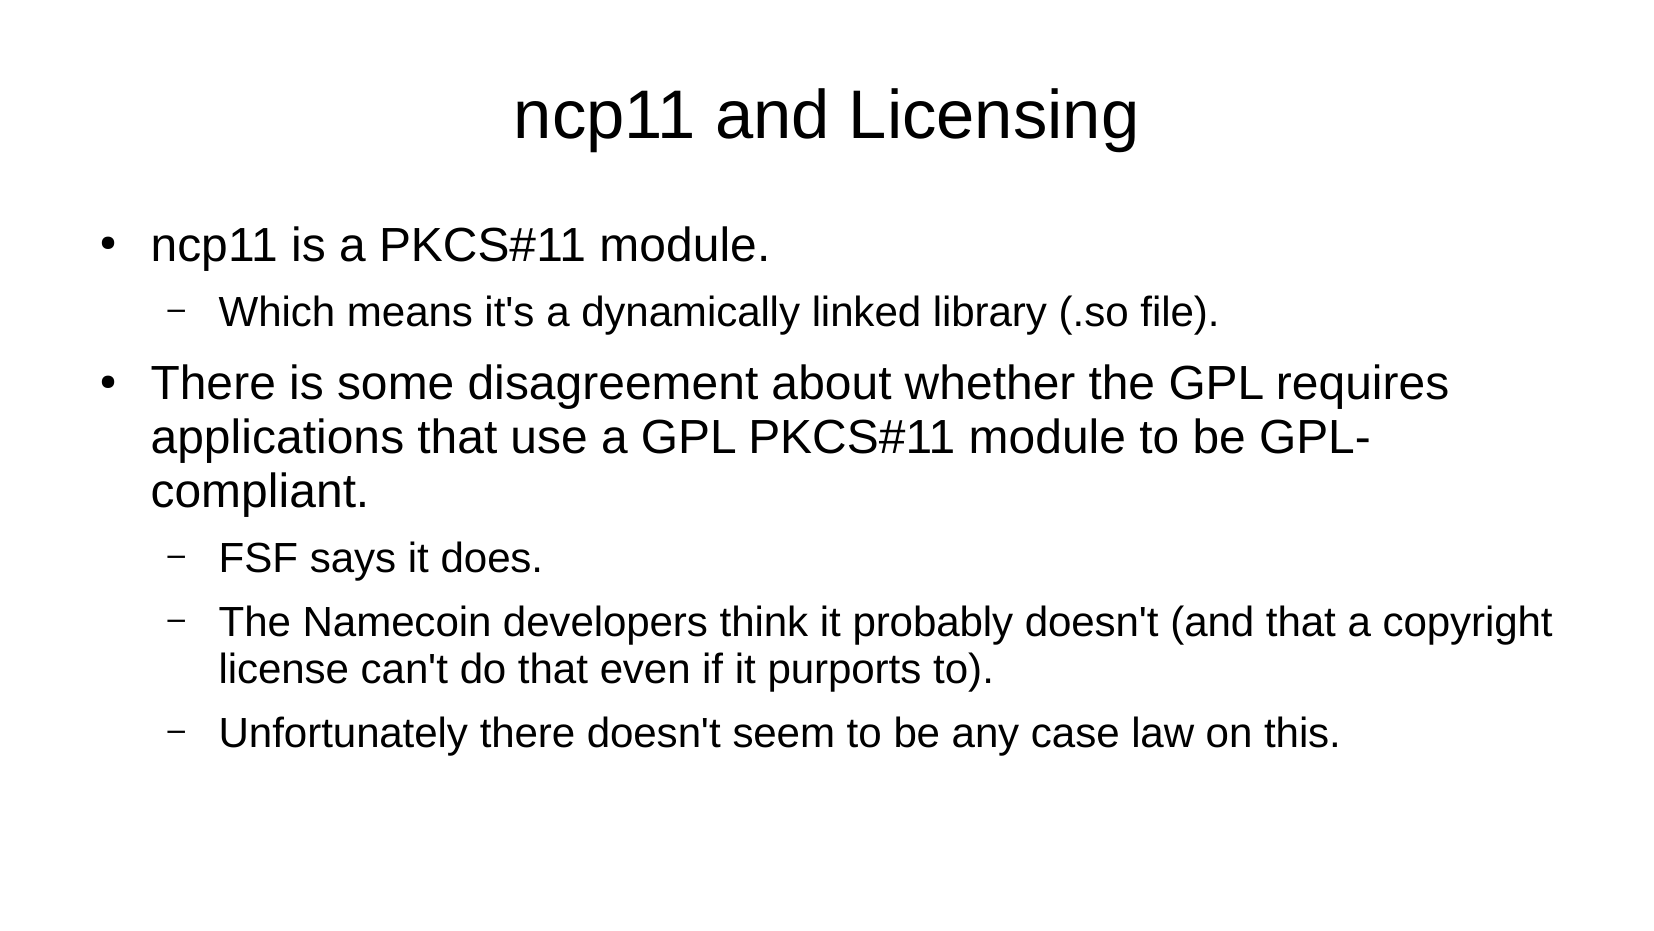

# ncp11 and Licensing
ncp11 is a PKCS#11 module.
Which means it's a dynamically linked library (.so file).
There is some disagreement about whether the GPL requires applications that use a GPL PKCS#11 module to be GPL-compliant.
FSF says it does.
The Namecoin developers think it probably doesn't (and that a copyright license can't do that even if it purports to).
Unfortunately there doesn't seem to be any case law on this.